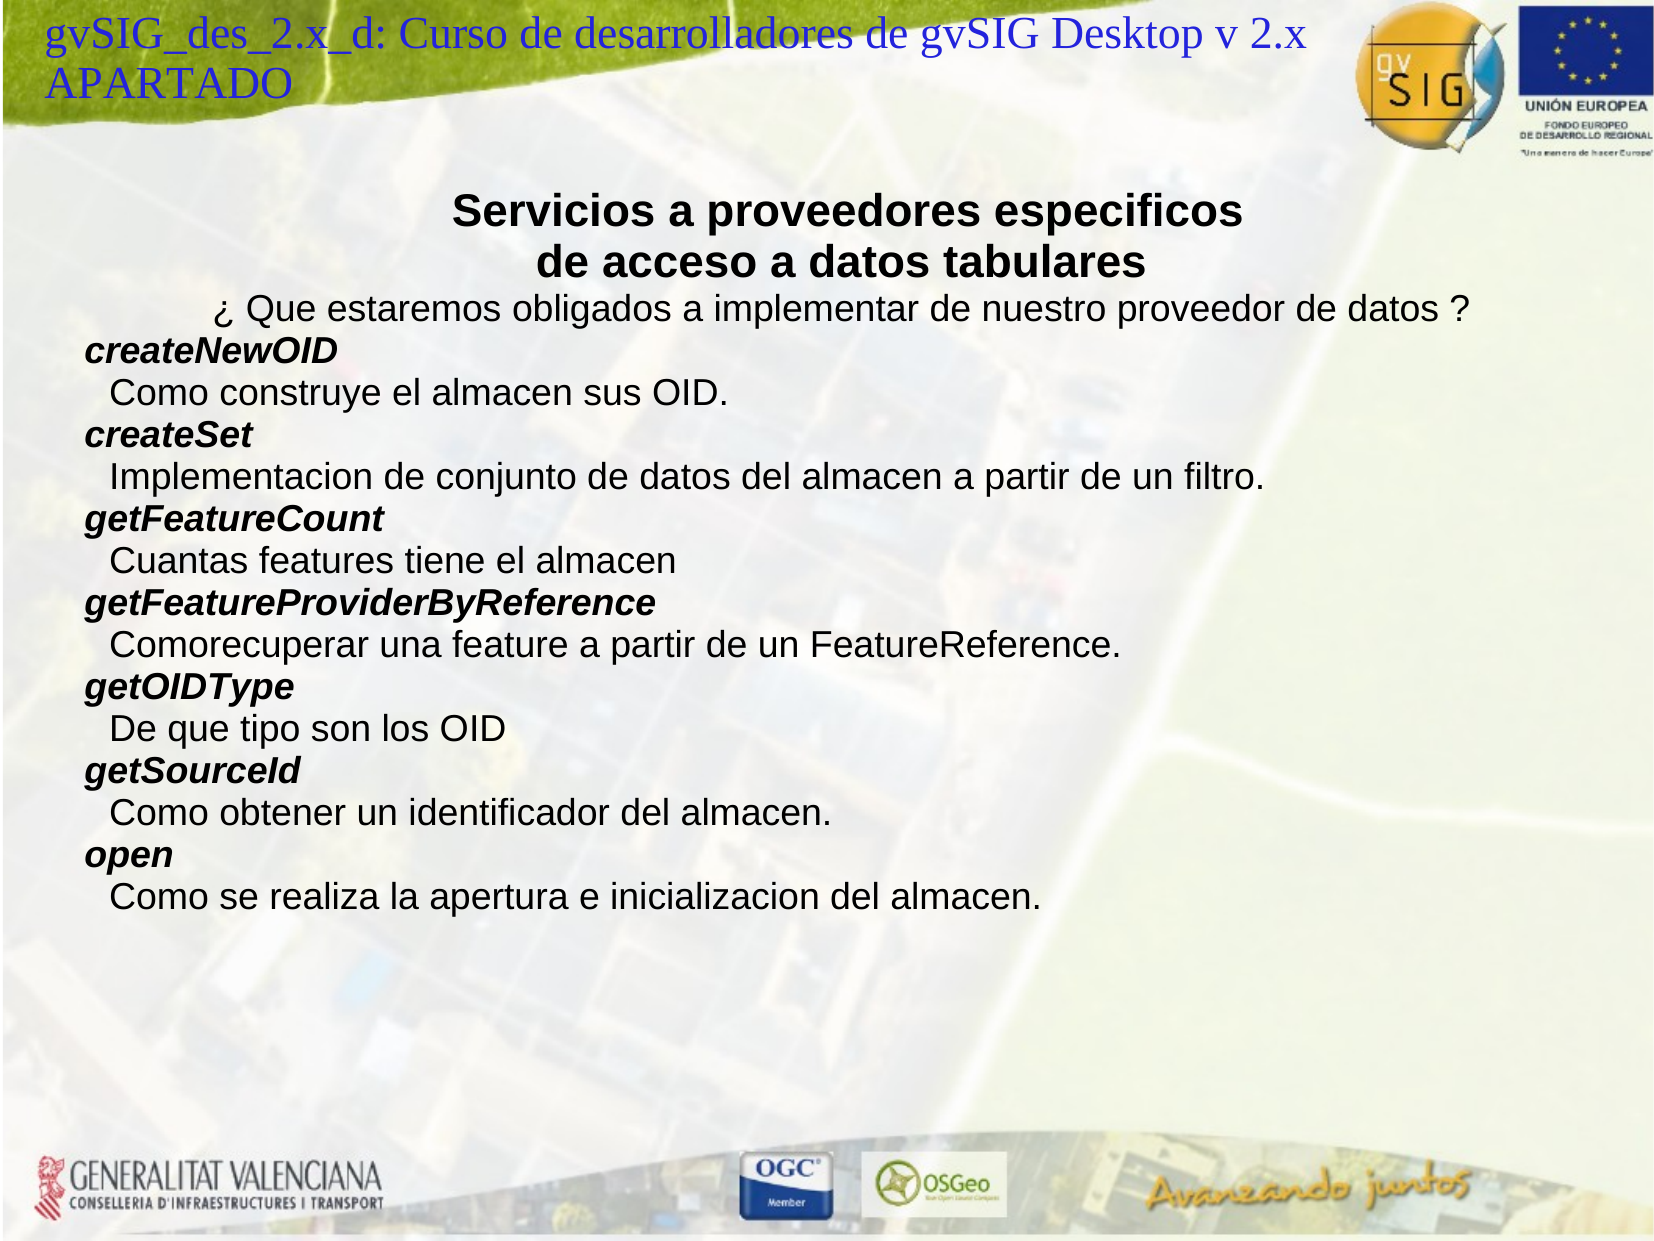

Servicios a proveedores especificos
de acceso a datos tabulares
¿ Que estaremos obligados a implementar de nuestro proveedor de datos ?
 createNewOID
Como construye el almacen sus OID.
 createSet
Implementacion de conjunto de datos del almacen a partir de un filtro.
 getFeatureCount
Cuantas features tiene el almacen
 getFeatureProviderByReference
Comorecuperar una feature a partir de un FeatureReference.
 getOIDType
De que tipo son los OID
 getSourceId
Como obtener un identificador del almacen.
 open
Como se realiza la apertura e inicializacion del almacen.